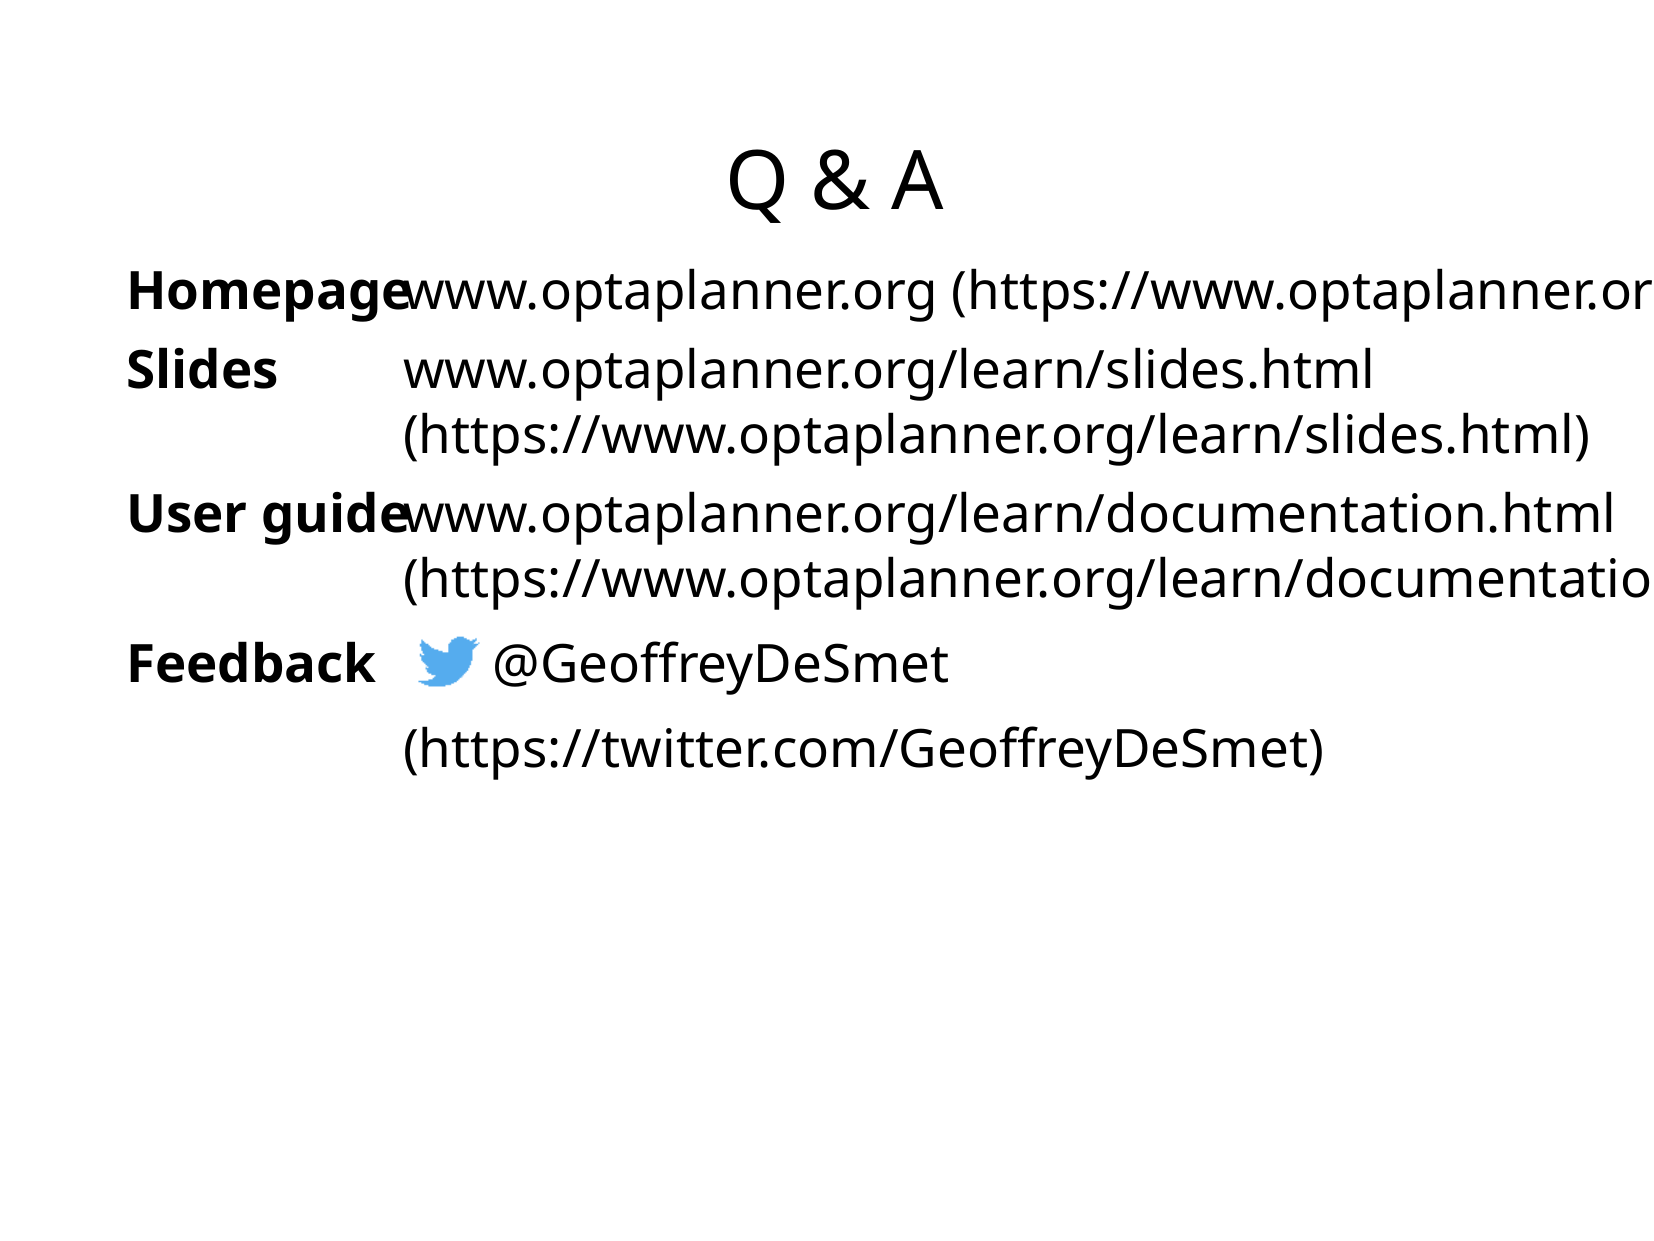

Q & A
Homepage
www.optaplanner.org (https://www.optaplanner.org)
Slides
www.optaplanner.org/learn/slides.html
(https://www.optaplanner.org/learn/slides.html)
User guide
www.optaplanner.org/learn/documentation.html
(https://www.optaplanner.org/learn/documentation.html)
Feedback
@GeoffreyDeSmet
(https://twitter.com/GeoffreyDeSmet)
 @GeoffreyDeSmet